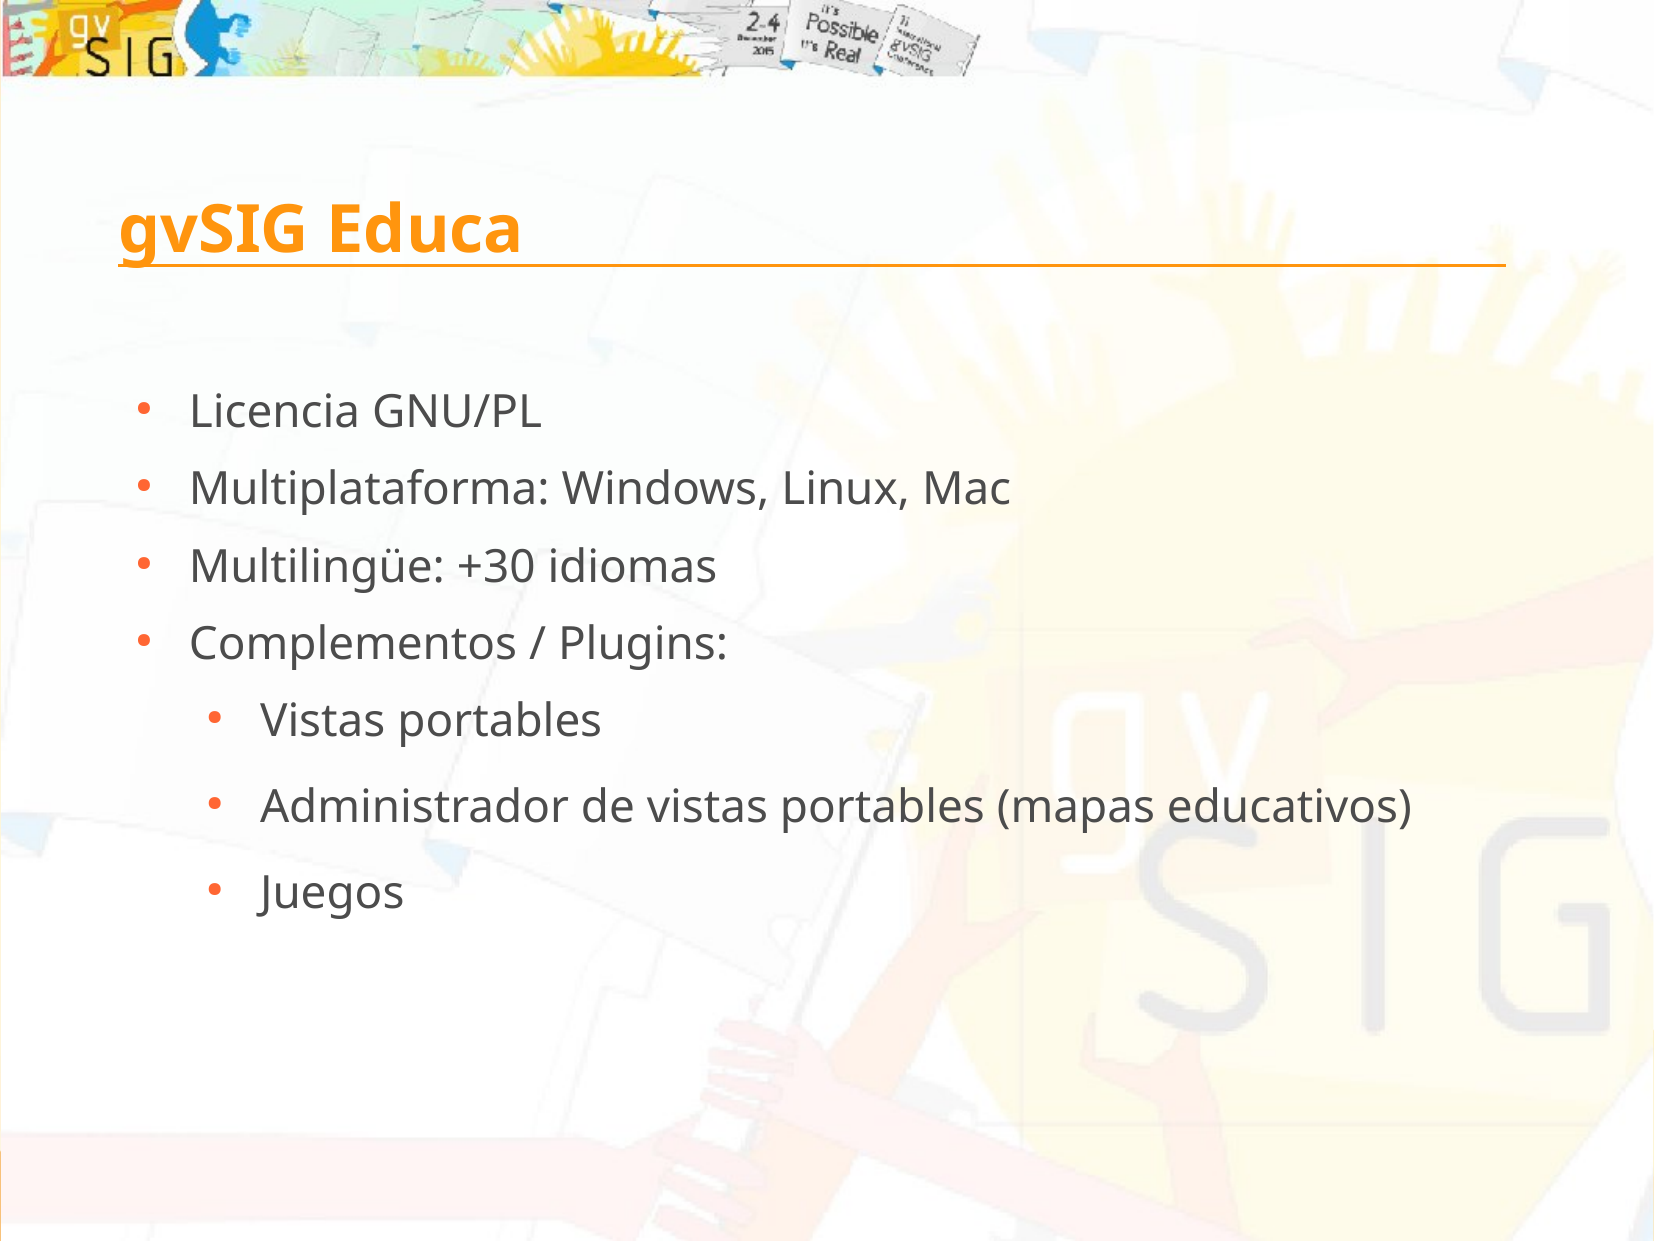

# gvSIG Educa
Licencia GNU/PL
Multiplataforma: Windows, Linux, Mac
Multilingüe: +30 idiomas
Complementos / Plugins:
Vistas portables
Administrador de vistas portables (mapas educativos)
Juegos